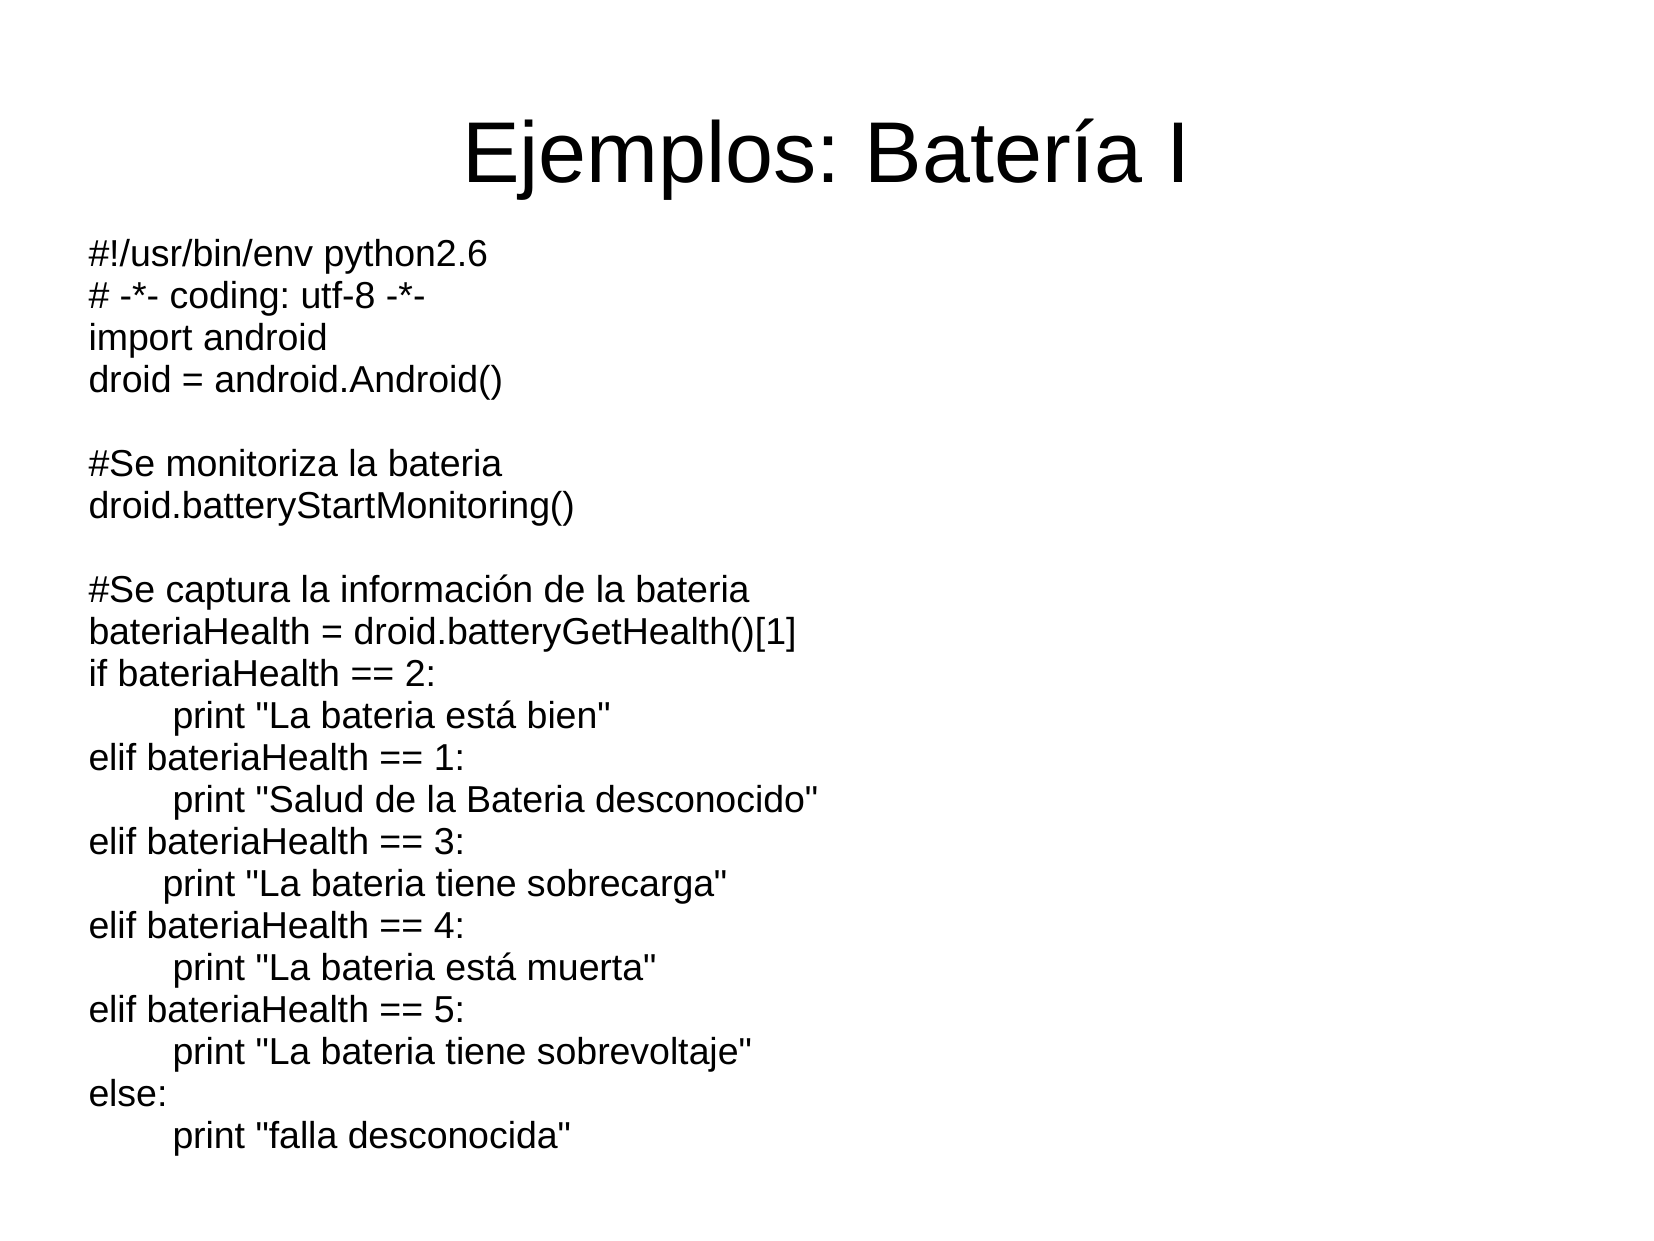

# Ejemplos: Batería I
#!/usr/bin/env python2.6
# -*- coding: utf-8 -*-
import android
droid = android.Android()
#Se monitoriza la bateria
droid.batteryStartMonitoring()
#Se captura la información de la bateria
bateriaHealth = droid.batteryGetHealth()[1]
if bateriaHealth == 2:
 print "La bateria está bien"
elif bateriaHealth == 1:
 print "Salud de la Bateria desconocido"
elif bateriaHealth == 3:
	print "La bateria tiene sobrecarga"
elif bateriaHealth == 4:
 print "La bateria está muerta"
elif bateriaHealth == 5:
 print "La bateria tiene sobrevoltaje"
else:
 print "falla desconocida"